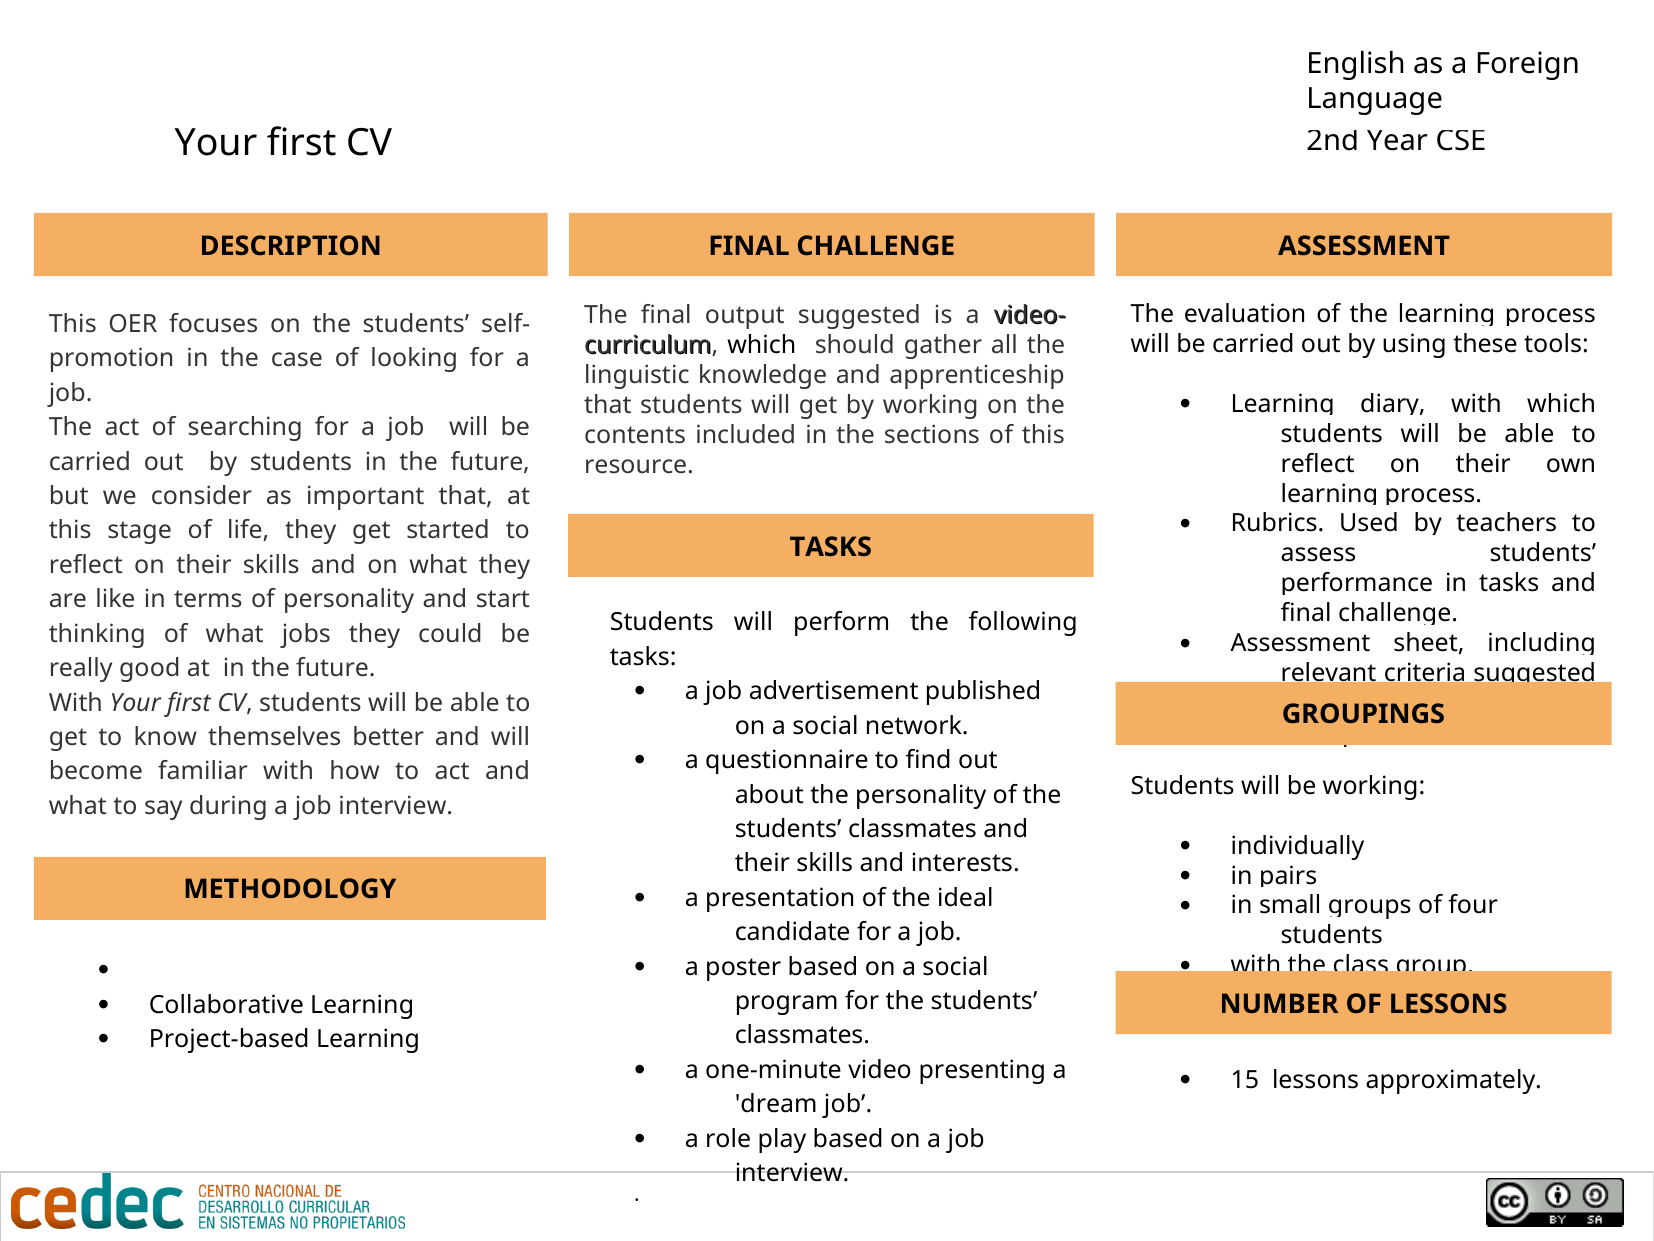

DIDACTIC PROPOSAL
English as a Foreign Language
Subject:
Your first CV
2nd Year CSE
Course:
OER:
DESCRIPTION
FINAL CHALLENGE
ASSESSMENT
The evaluation of the learning process will be carried out by using these tools:
Learning diary, with which students will be able to reflect on their own learning process.
Rubrics. Used by teachers to assess students’ performance in tasks and final challenge.
Assessment sheet, including relevant criteria suggested by students to evaluate their peers.
The final output suggested is a video-curriculum, which should gather all the linguistic knowledge and apprenticeship that students will get by working on the contents included in the sections of this resource.
This OER focuses on the students’ self-promotion in the case of looking for a job.
The act of searching for a job will be carried out by students in the future, but we consider as important that, at this stage of life, they get started to reflect on their skills and on what they are like in terms of personality and start thinking of what jobs they could be really good at in the future.
With Your first CV, students will be able to get to know themselves better and will become familiar with how to act and what to say during a job interview.
TASKS
Students will perform the following tasks:
a job advertisement published on a social network.
a questionnaire to find out about the personality of the students’ classmates and their skills and interests.
a presentation of the ideal candidate for a job.
a poster based on a social program for the students’ classmates.
a one-minute video presenting a 'dream job’.
a role play based on a job interview.
GROUPINGS
Students will be working:
individually
in pairs
in small groups of four students
with the class group.
METHODOLOGY
Collaborative Learning
Project-based Learning
NUMBER OF LESSONS
15 lessons approximately.